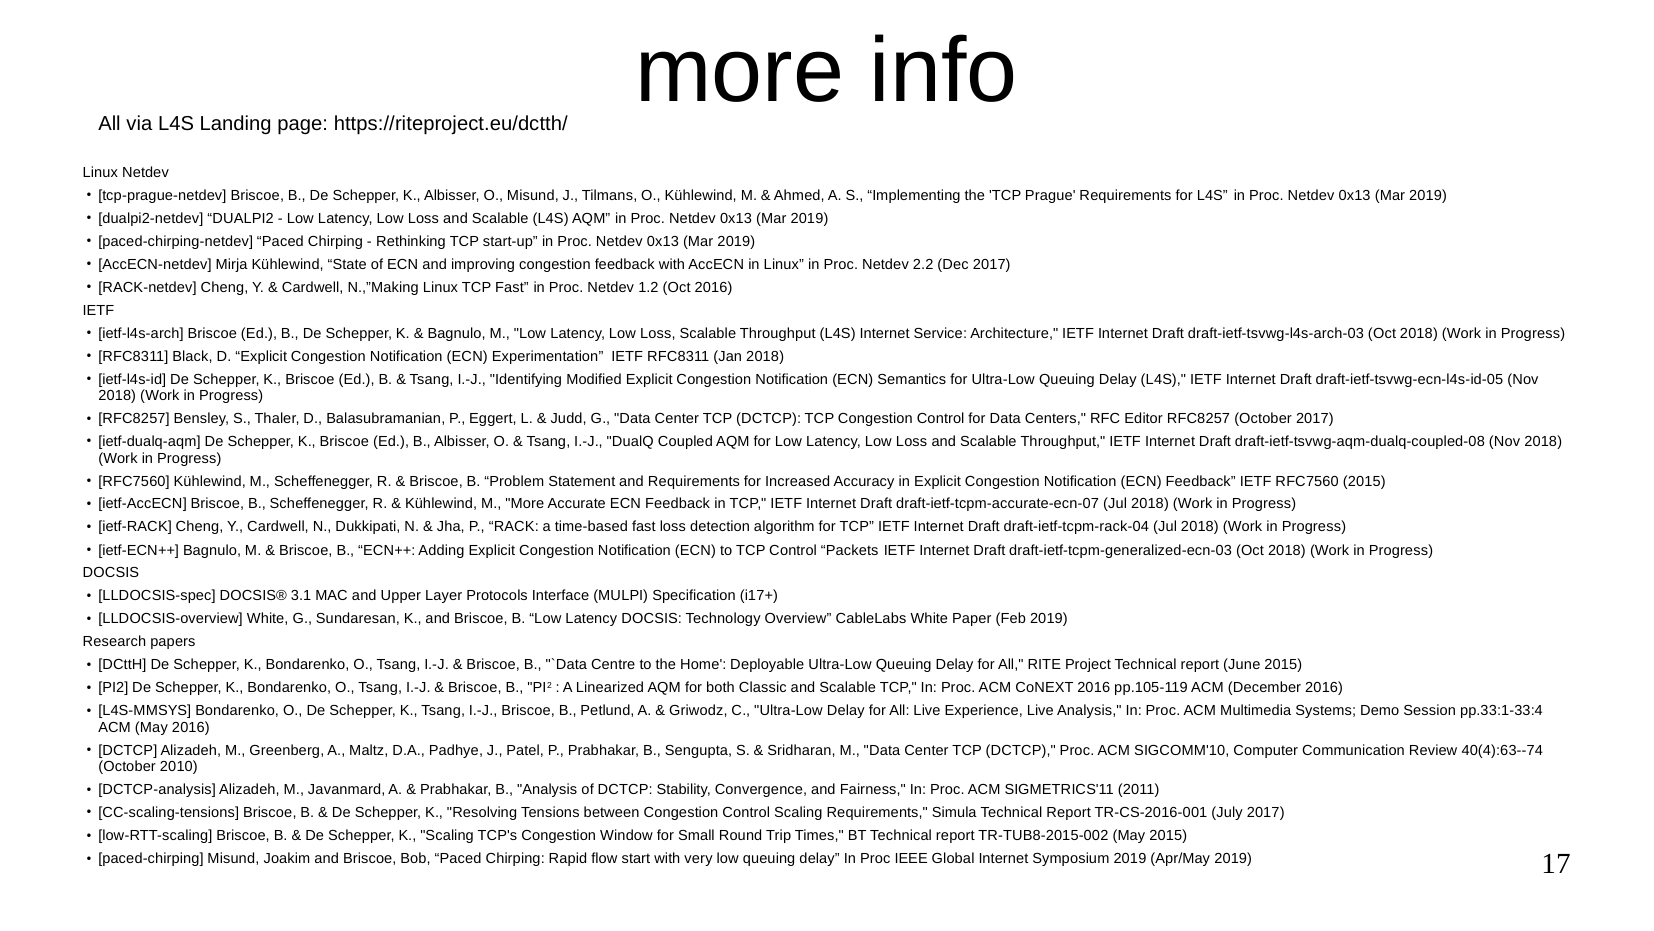

# more info
All via L4S Landing page: https://riteproject.eu/dctth/
Linux Netdev
[tcp-prague-netdev] Briscoe, B., De Schepper, K., Albisser, O., Misund, J., Tilmans, O., Kühlewind, M. & Ahmed, A. S., “Implementing the 'TCP Prague' Requirements for L4S” in Proc. Netdev 0x13 (Mar 2019)
[dualpi2-netdev] “DUALPI2 - Low Latency, Low Loss and Scalable (L4S) AQM” in Proc. Netdev 0x13 (Mar 2019)
[paced-chirping-netdev] “Paced Chirping - Rethinking TCP start-up” in Proc. Netdev 0x13 (Mar 2019)
[AccECN-netdev] Mirja Kühlewind, “State of ECN and improving congestion feedback with AccECN in Linux” in Proc. Netdev 2.2 (Dec 2017)
[RACK-netdev] Cheng, Y. & Cardwell, N.,”Making Linux TCP Fast” in Proc. Netdev 1.2 (Oct 2016)
IETF
[ietf-l4s-arch] Briscoe (Ed.), B., De Schepper, K. & Bagnulo, M., "Low Latency, Low Loss, Scalable Throughput (L4S) Internet Service: Architecture," IETF Internet Draft draft-ietf-tsvwg-l4s-arch-03 (Oct 2018) (Work in Progress)
[RFC8311] Black, D. “Explicit Congestion Notification (ECN) Experimentation” IETF RFC8311 (Jan 2018)
[ietf-l4s-id] De Schepper, K., Briscoe (Ed.), B. & Tsang, I.-J., "Identifying Modified Explicit Congestion Notification (ECN) Semantics for Ultra-Low Queuing Delay (L4S)," IETF Internet Draft draft-ietf-tsvwg-ecn-l4s-id-05 (Nov 2018) (Work in Progress)
[RFC8257] Bensley, S., Thaler, D., Balasubramanian, P., Eggert, L. & Judd, G., "Data Center TCP (DCTCP): TCP Congestion Control for Data Centers," RFC Editor RFC8257 (October 2017)
[ietf-dualq-aqm] De Schepper, K., Briscoe (Ed.), B., Albisser, O. & Tsang, I.-J., "DualQ Coupled AQM for Low Latency, Low Loss and Scalable Throughput," IETF Internet Draft draft-ietf-tsvwg-aqm-dualq-coupled-08 (Nov 2018) (Work in Progress)
[RFC7560] Kühlewind, M., Scheffenegger, R. & Briscoe, B. “Problem Statement and Requirements for Increased Accuracy in Explicit Congestion Notification (ECN) Feedback” IETF RFC7560 (2015)
[ietf-AccECN] Briscoe, B., Scheffenegger, R. & Kühlewind, M., "More Accurate ECN Feedback in TCP," IETF Internet Draft draft-ietf-tcpm-accurate-ecn-07 (Jul 2018) (Work in Progress)
[ietf-RACK] Cheng, Y., Cardwell, N., Dukkipati, N. & Jha, P., “RACK: a time-based fast loss detection algorithm for TCP” IETF Internet Draft draft-ietf-tcpm-rack-04 (Jul 2018) (Work in Progress)
[ietf-ECN++] Bagnulo, M. & Briscoe, B., “ECN++: Adding Explicit Congestion Notification (ECN) to TCP Control “Packets IETF Internet Draft draft-ietf-tcpm-generalized-ecn-03 (Oct 2018) (Work in Progress)
DOCSIS
[LLDOCSIS-spec] DOCSIS® 3.1 MAC and Upper Layer Protocols Interface (MULPI) Specification (i17+)
[LLDOCSIS-overview] White, G., Sundaresan, K., and Briscoe, B. “Low Latency DOCSIS: Technology Overview” CableLabs White Paper (Feb 2019)
Research papers
[DCttH] De Schepper, K., Bondarenko, O., Tsang, I.-J. & Briscoe, B., "`Data Centre to the Home': Deployable Ultra-Low Queuing Delay for All," RITE Project Technical report (June 2015)
[PI2] De Schepper, K., Bondarenko, O., Tsang, I.-J. & Briscoe, B., "PI2 : A Linearized AQM for both Classic and Scalable TCP," In: Proc. ACM CoNEXT 2016 pp.105-119 ACM (December 2016)
[L4S-MMSYS] Bondarenko, O., De Schepper, K., Tsang, I.-J., Briscoe, B., Petlund, A. & Griwodz, C., "Ultra-Low Delay for All: Live Experience, Live Analysis," In: Proc. ACM Multimedia Systems; Demo Session pp.33:1-33:4 ACM (May 2016)
[DCTCP] Alizadeh, M., Greenberg, A., Maltz, D.A., Padhye, J., Patel, P., Prabhakar, B., Sengupta, S. & Sridharan, M., "Data Center TCP (DCTCP)," Proc. ACM SIGCOMM'10, Computer Communication Review 40(4):63--74 (October 2010)
[DCTCP-analysis] Alizadeh, M., Javanmard, A. & Prabhakar, B., "Analysis of DCTCP: Stability, Convergence, and Fairness," In: Proc. ACM SIGMETRICS'11 (2011)
[CC-scaling-tensions] Briscoe, B. & De Schepper, K., "Resolving Tensions between Congestion Control Scaling Requirements," Simula Technical Report TR-CS-2016-001 (July 2017)
[low-RTT-scaling] Briscoe, B. & De Schepper, K., "Scaling TCP's Congestion Window for Small Round Trip Times," BT Technical report TR-TUB8-2015-002 (May 2015)
[paced-chirping] Misund, Joakim and Briscoe, Bob, “Paced Chirping: Rapid flow start with very low queuing delay” In Proc IEEE Global Internet Symposium 2019 (Apr/May 2019)
17